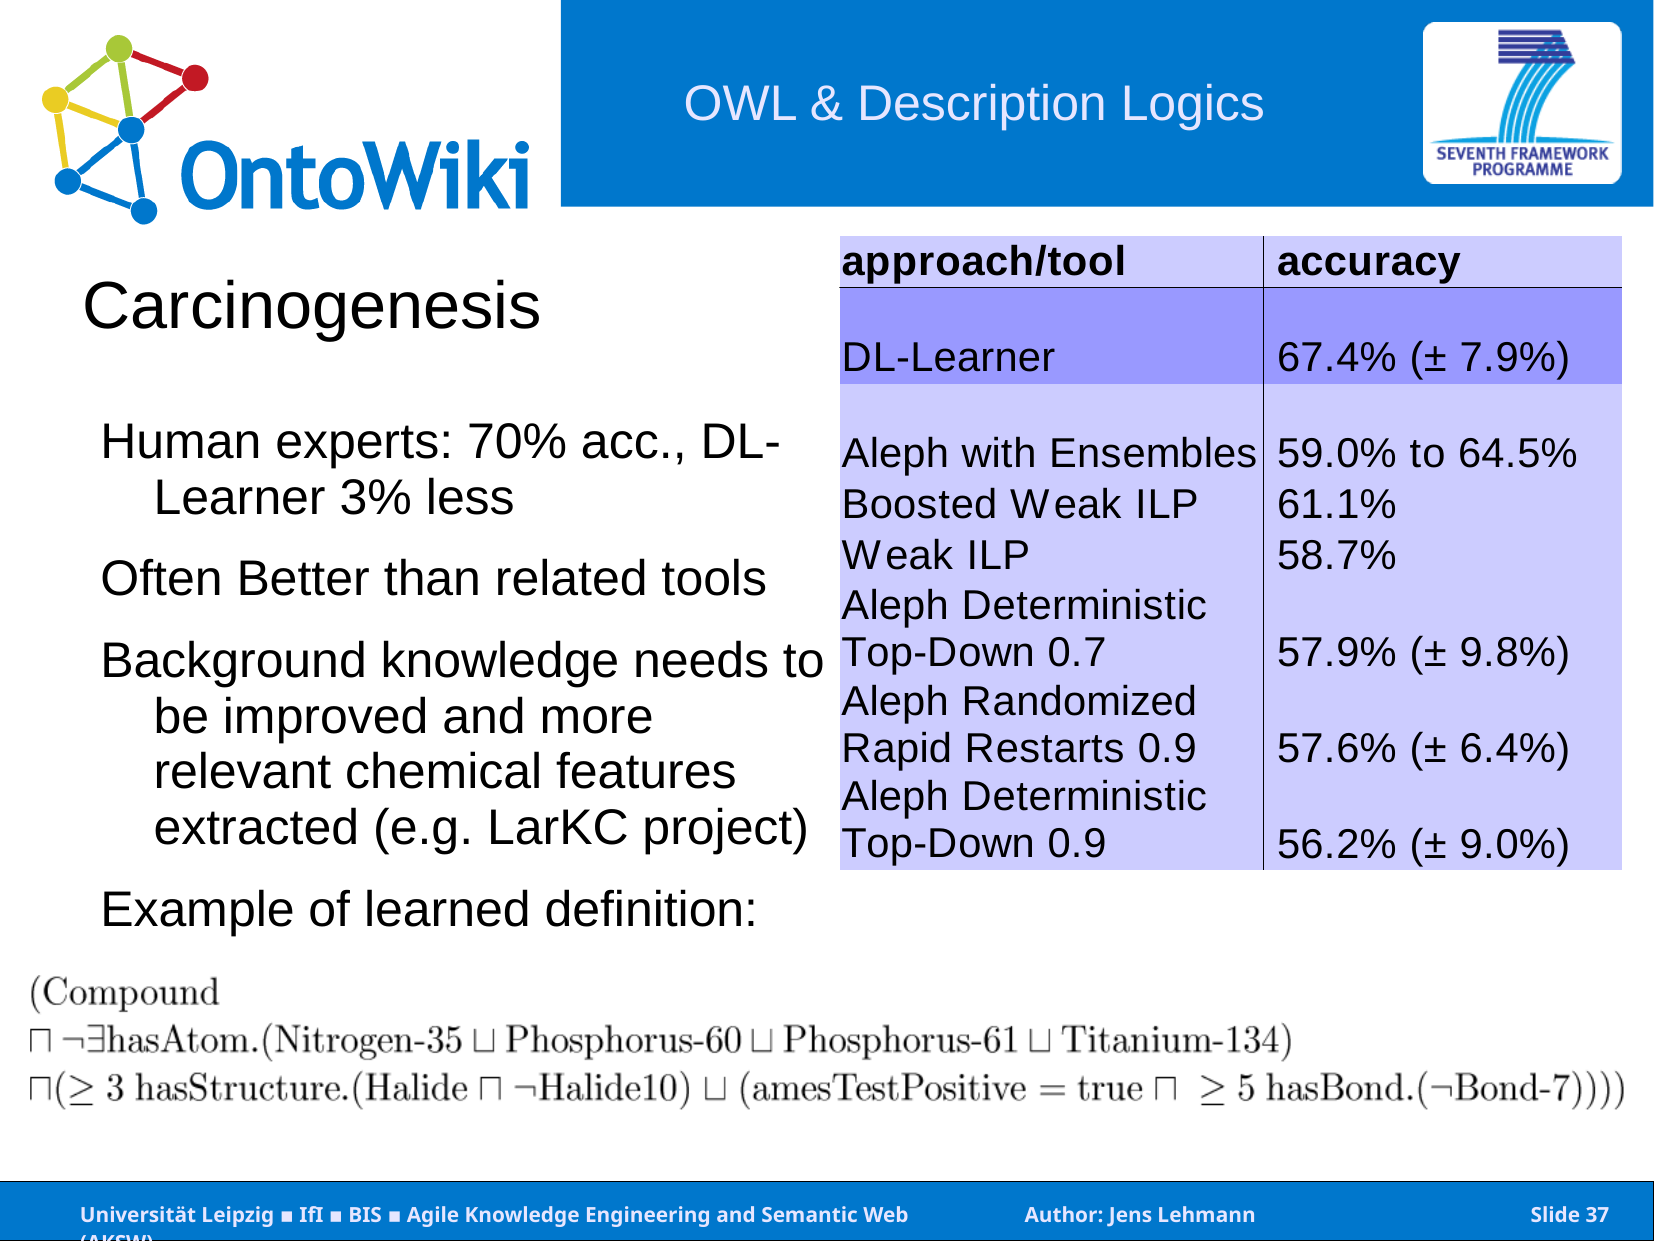

# Carcinogenesis
Human experts: 70% acc., DL-Learner 3% less
Often Better than related tools
Background knowledge needs to be improved and more relevant chemical features extracted (e.g. LarKC project)
Example of learned definition: